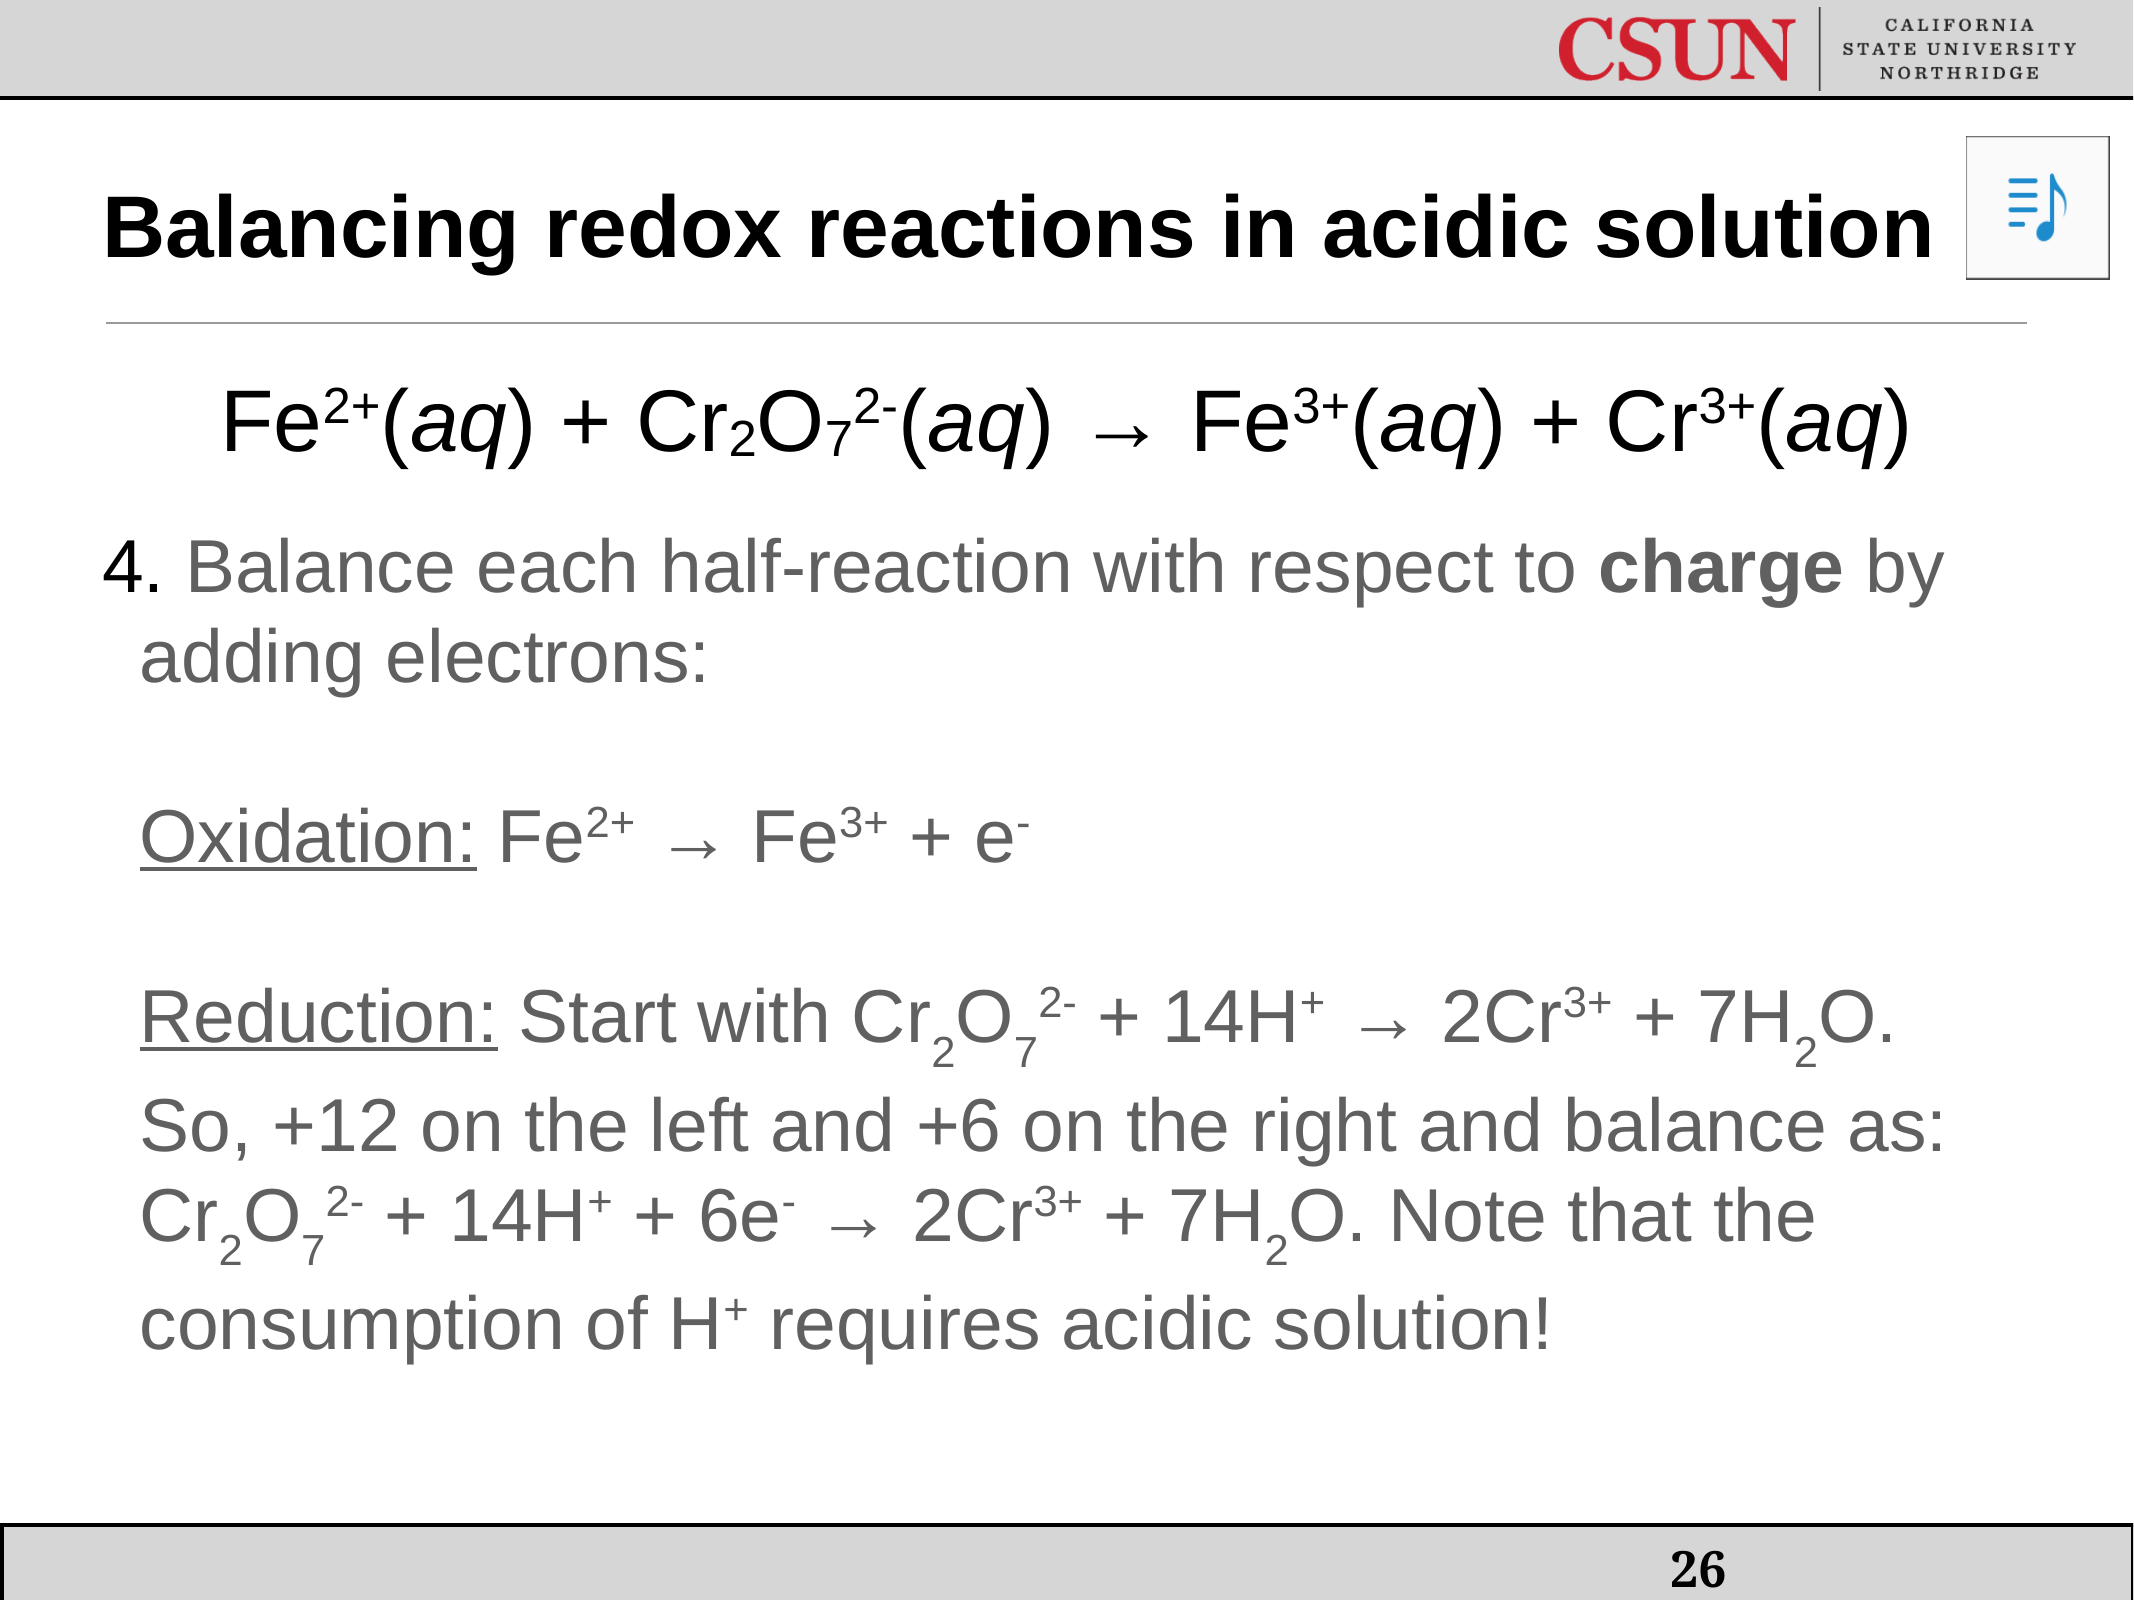

# Balancing redox reactions in acidic solution
Fe2+(aq) + Cr2O72-(aq) → Fe3+(aq) + Cr3+(aq)
 Balance each half-reaction with respect to charge by adding electrons:
Oxidation: Fe2+ → Fe3+ + e-
Reduction: Start with Cr2O72- + 14H+ → 2Cr3+ + 7H2O.
So, +12 on the left and +6 on the right and balance as:
Cr2O72- + 14H+ + 6e- → 2Cr3+ + 7H2O. Note that the consumption of H+ requires acidic solution!
26